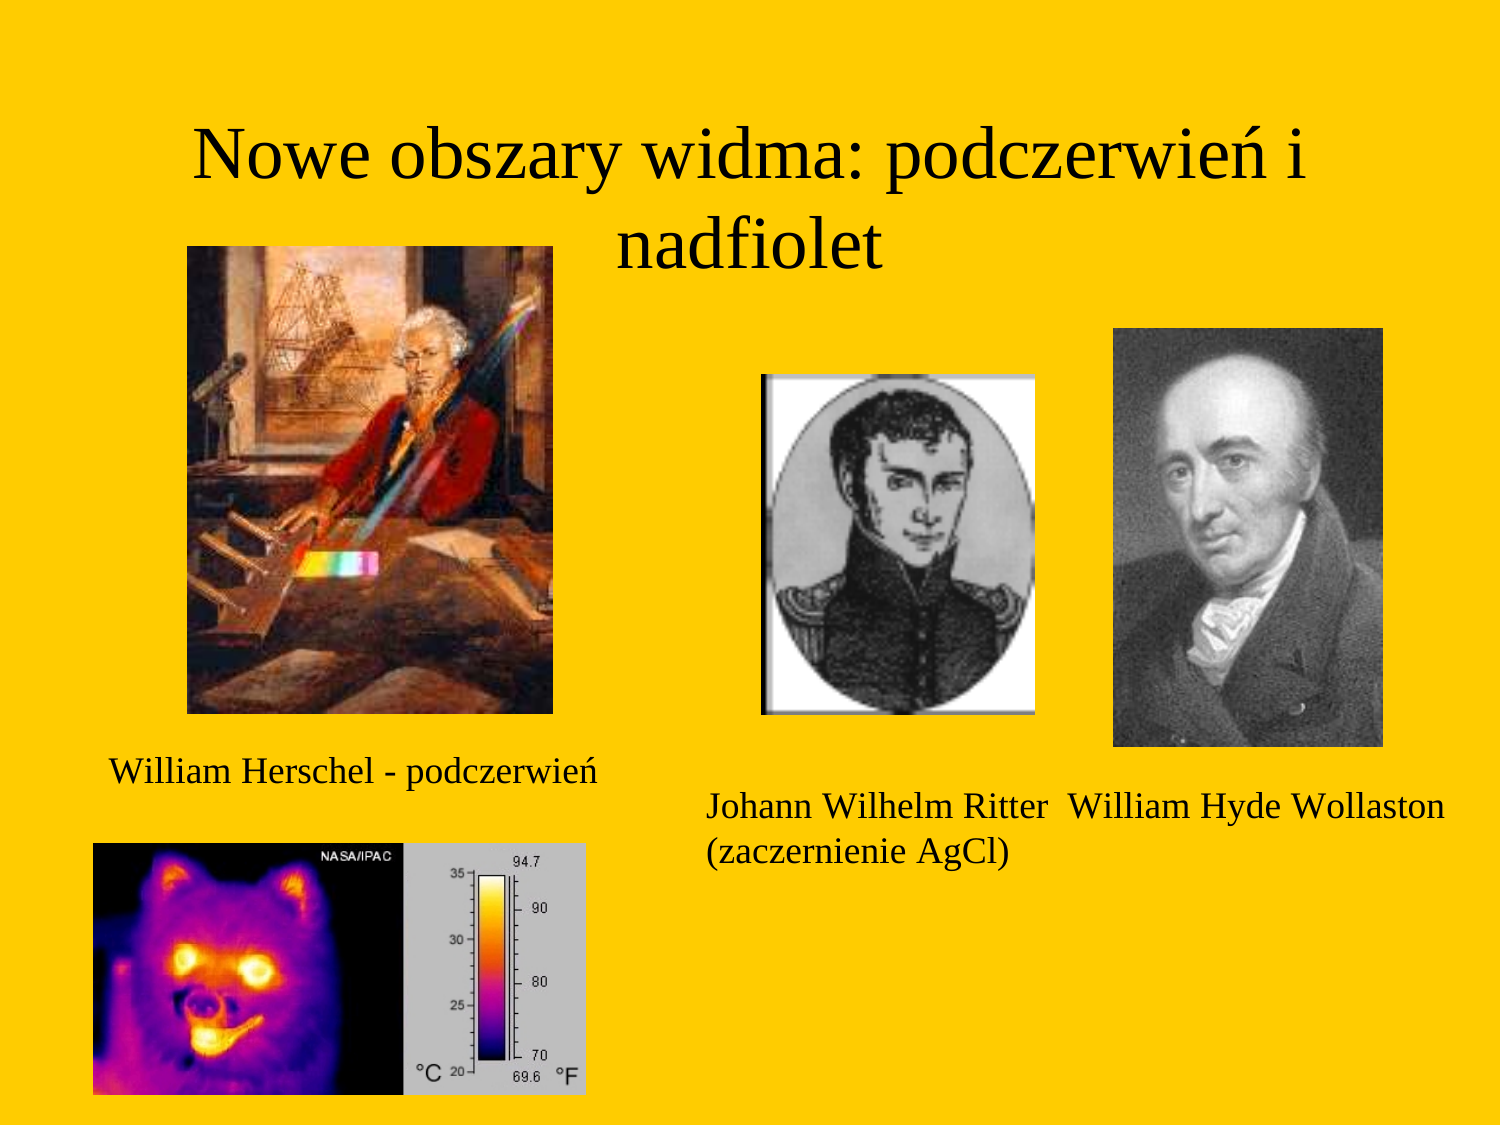

# Nowe obszary widma: podczerwień i nadfiolet
William Herschel - podczerwień
Johann Wilhelm Ritter William Hyde Wollaston
(zaczernienie AgCl)